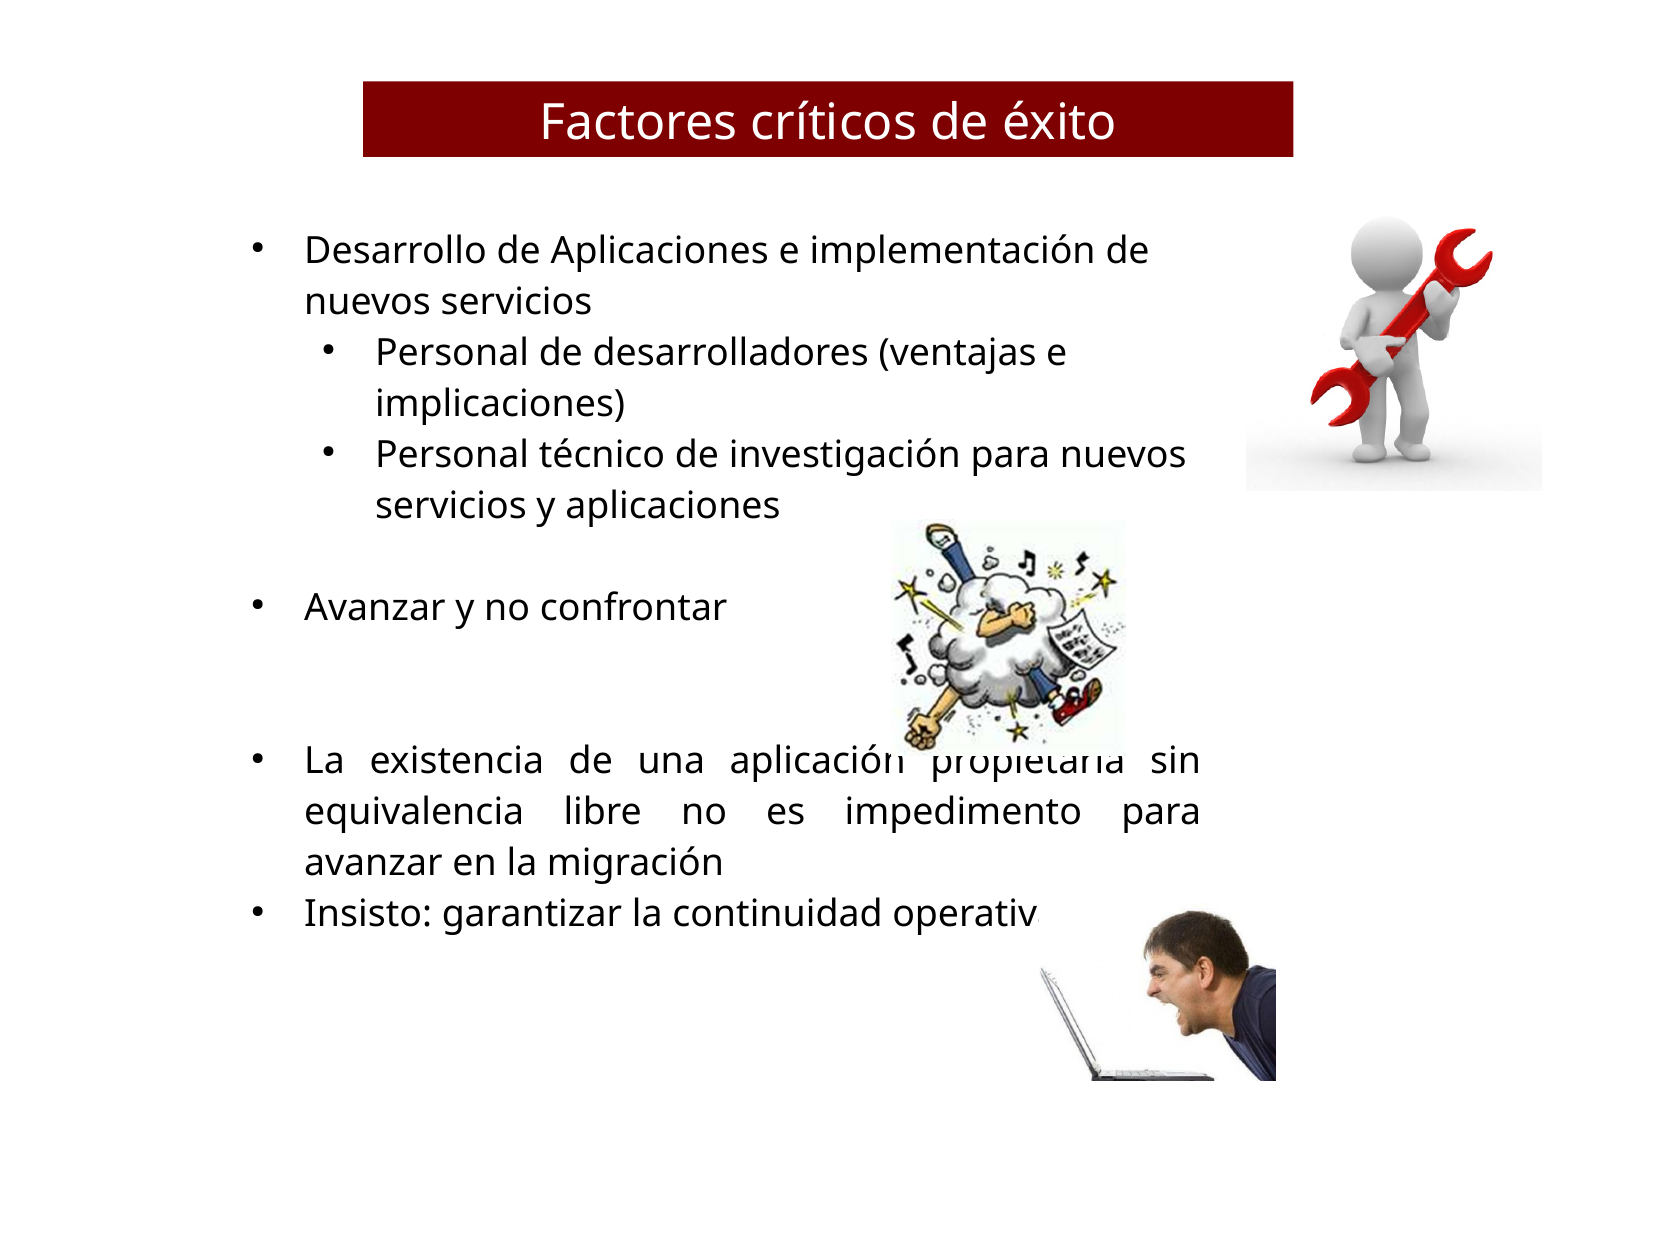

Factores críticos de éxito
Desarrollo de Aplicaciones e implementación de nuevos servicios
Personal de desarrolladores (ventajas e implicaciones)
Personal técnico de investigación para nuevos servicios y aplicaciones
Avanzar y no confrontar
La existencia de una aplicación propietaria sin equivalencia libre no es impedimento para avanzar en la migración
Insisto: garantizar la continuidad operativa.